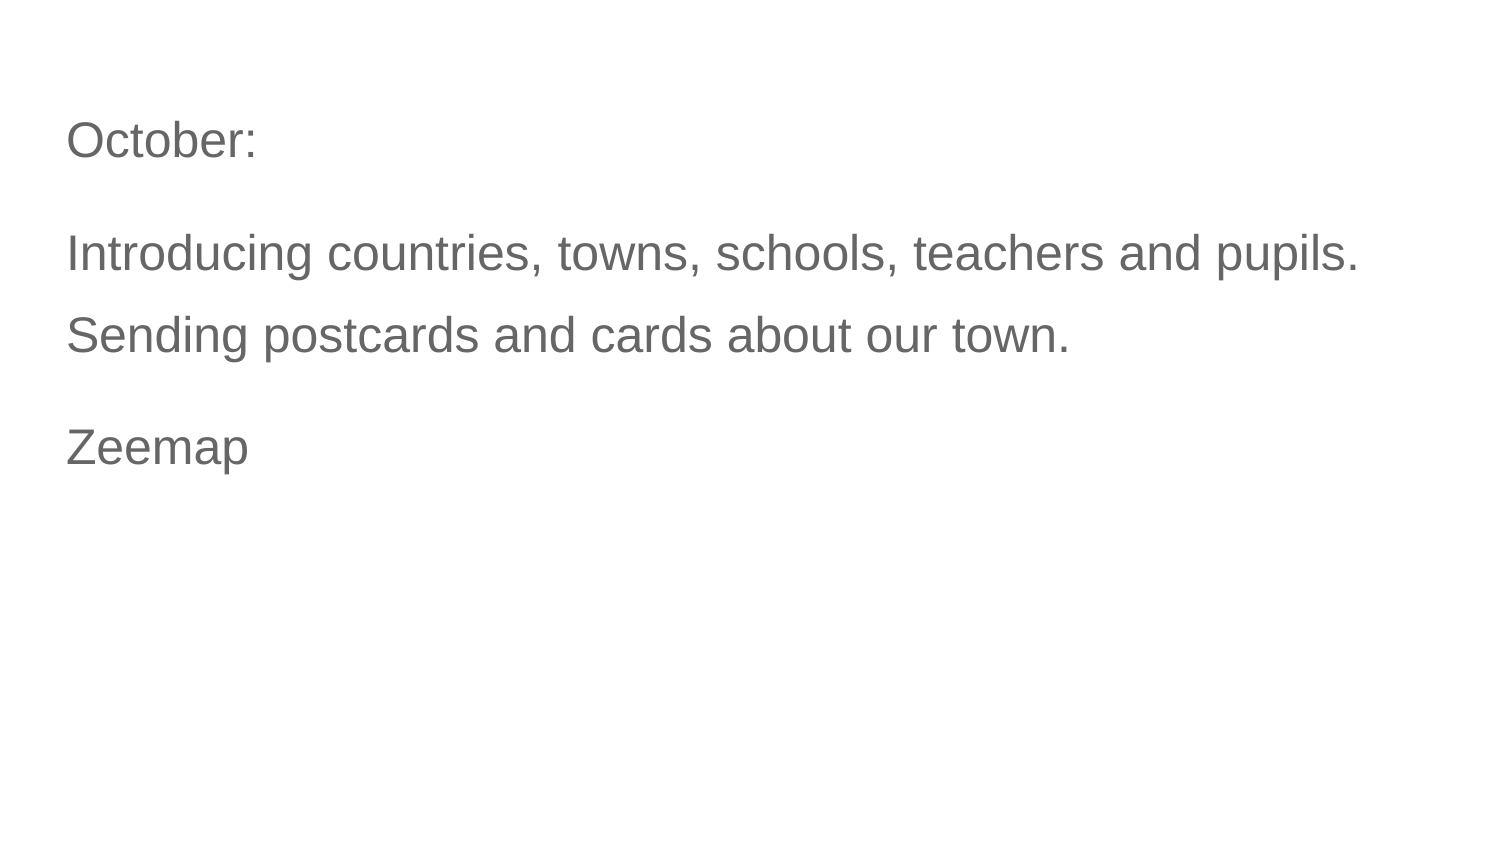

# October:
Introducing countries, towns, schools, teachers and pupils. Sending postcards and cards about our town.
Zeemap